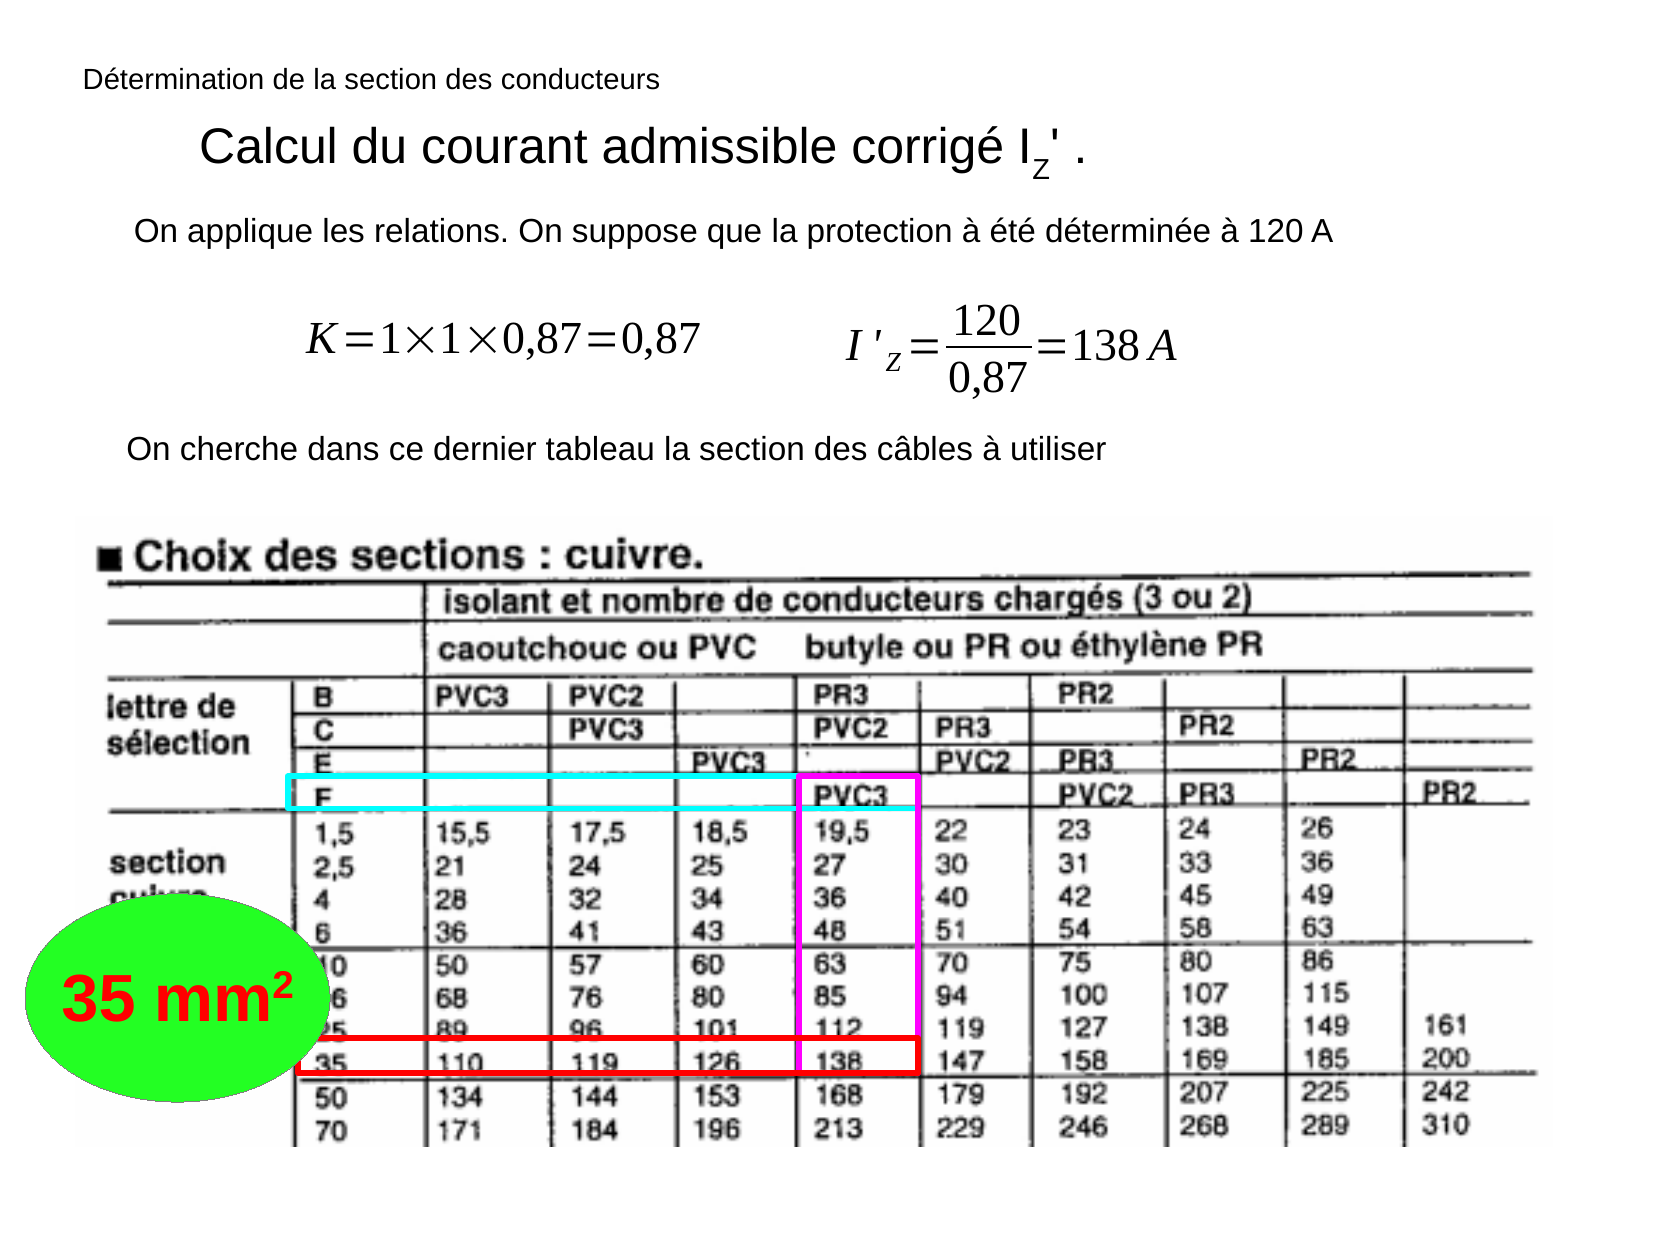

# Détermination de la section des conducteurs
Calcul du courant admissible corrigé IZ' .
On applique les relations. On suppose que la protection à été déterminée à 120 A
On cherche dans ce dernier tableau la section des câbles à utiliser
35 mm2